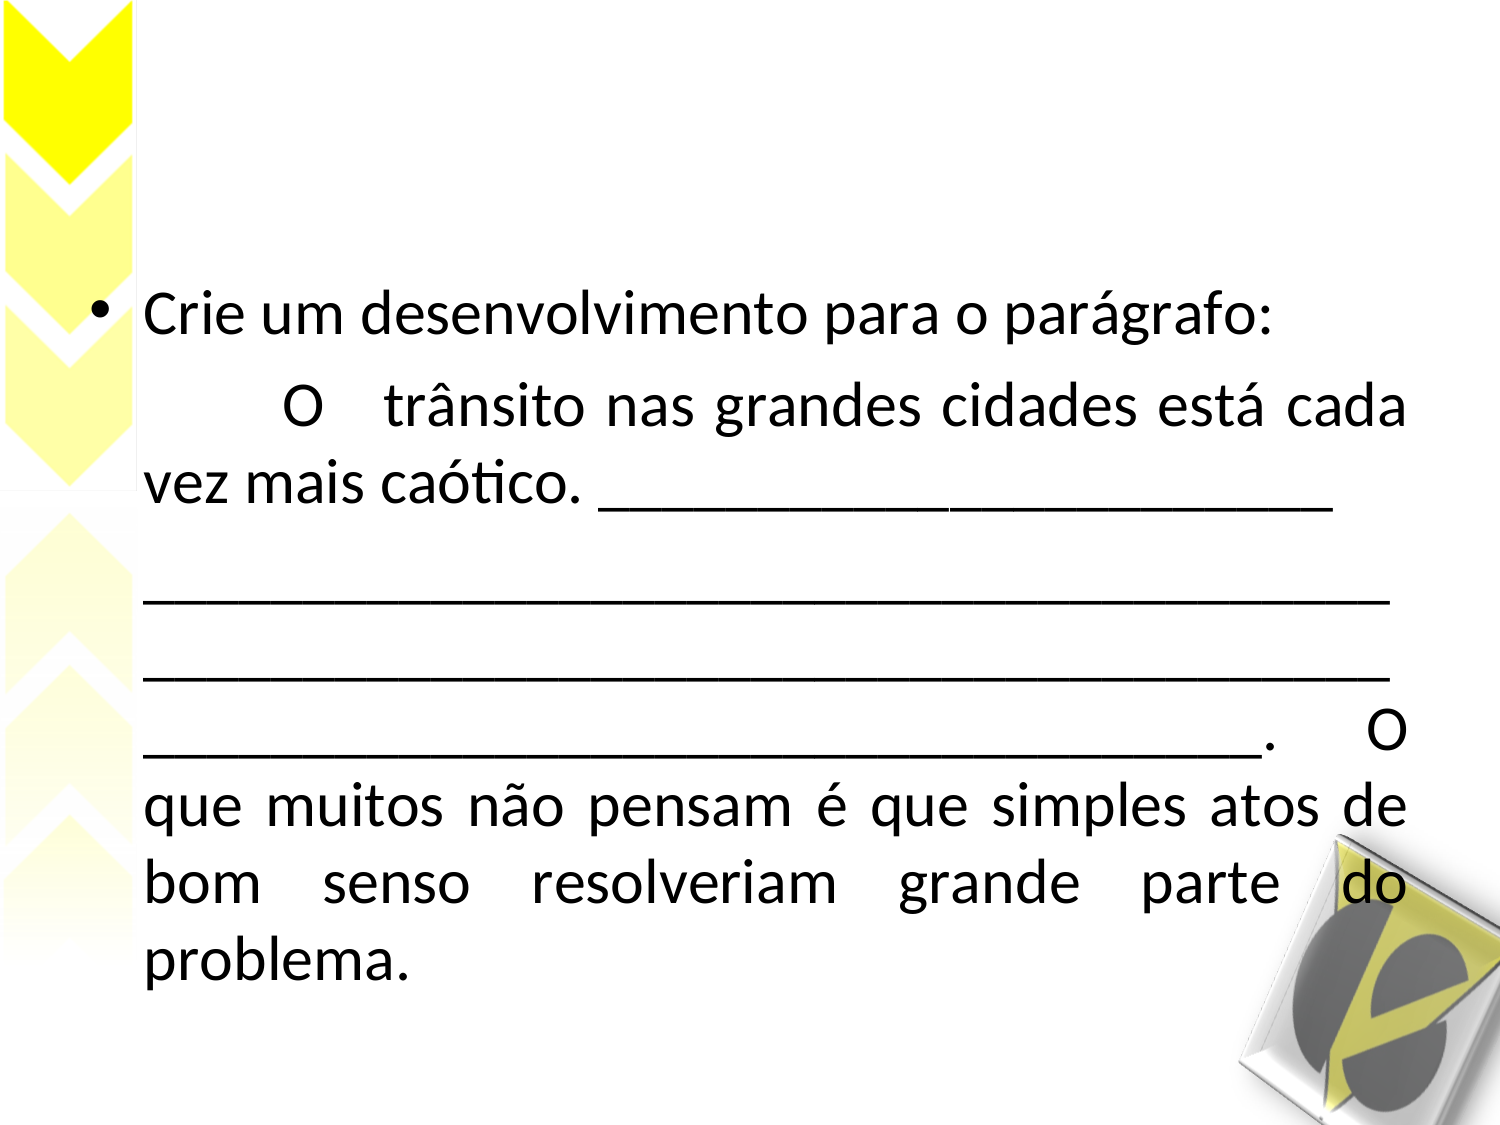

#
Crie um desenvolvimento para o parágrafo:
 O trânsito nas grandes cidades está cada vez mais caótico. _______________________
_________________________________________________________________________________________________________________. O que muitos não pensam é que simples atos de bom senso resolveriam grande parte do problema.